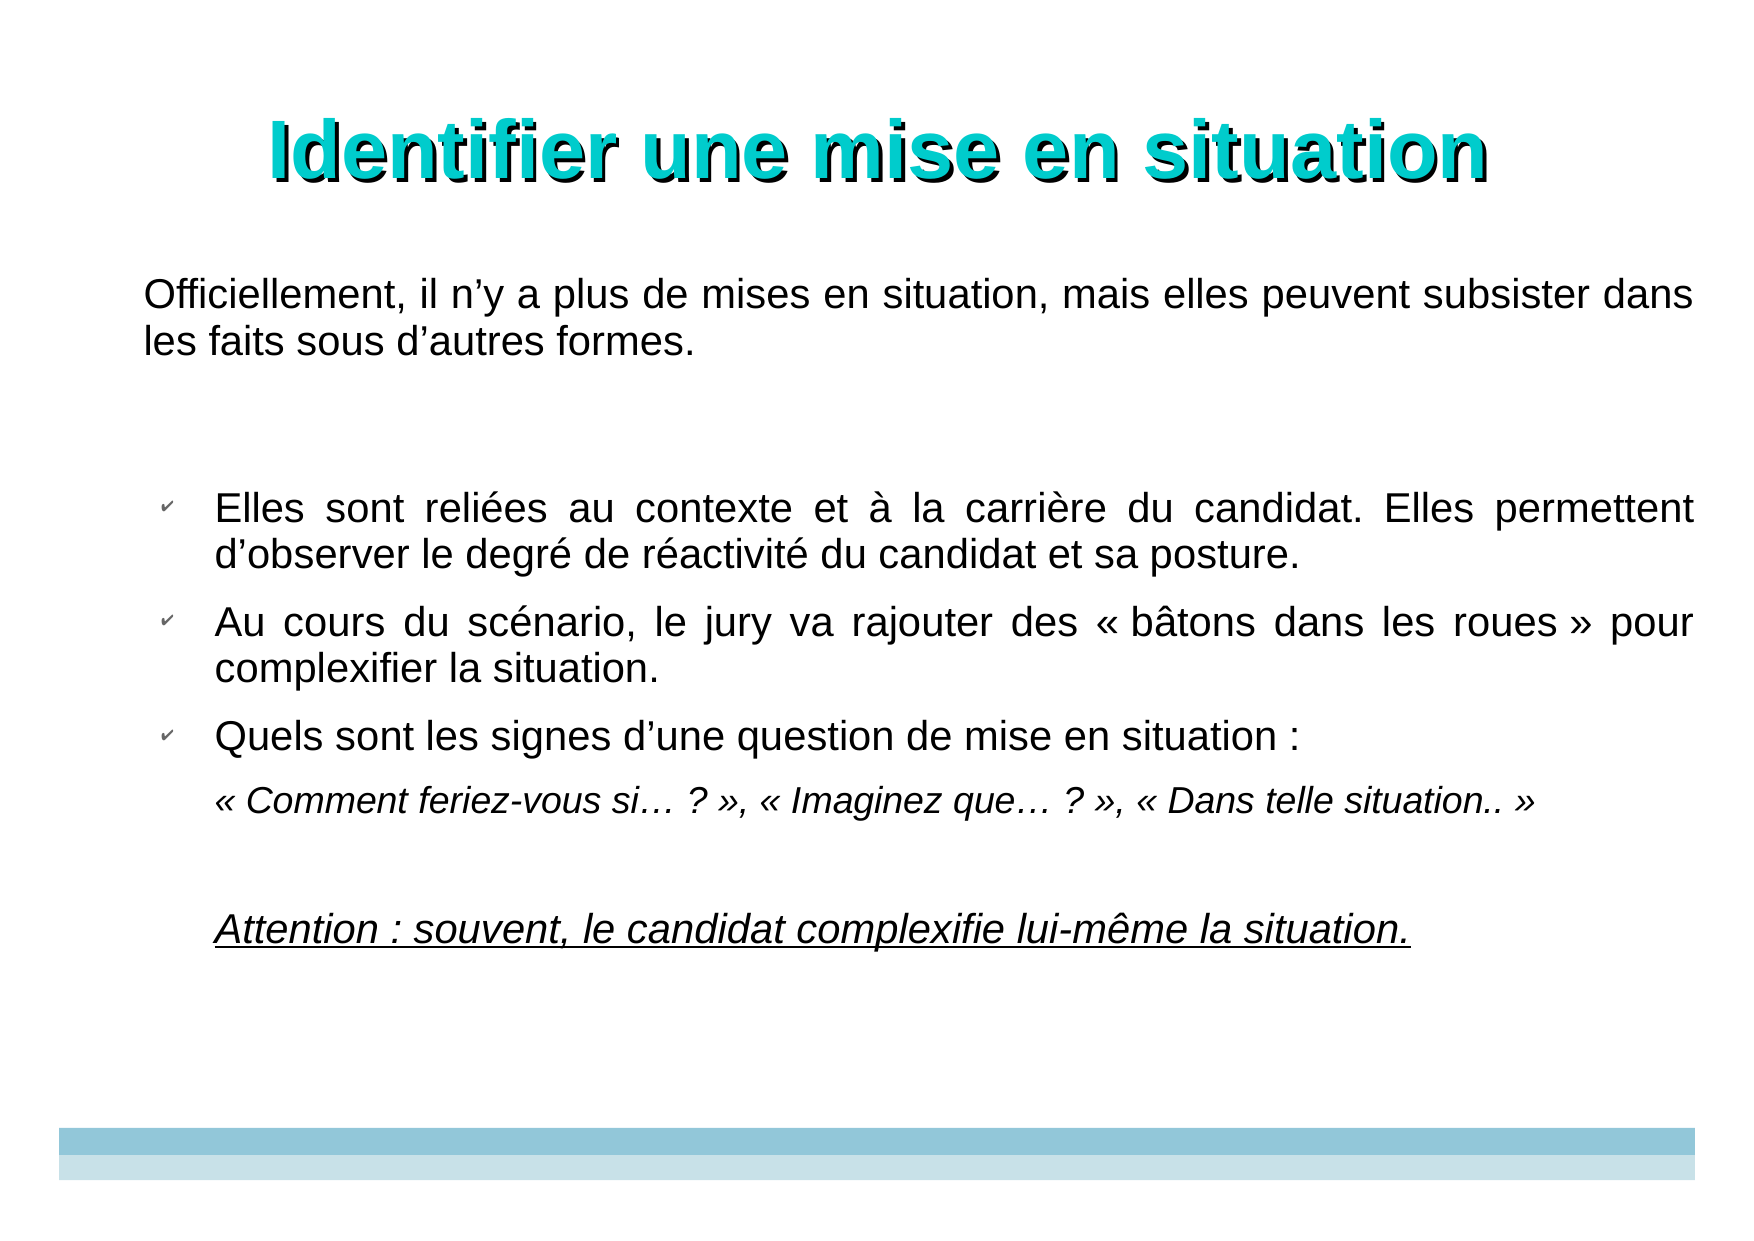

# Identifier une mise en situation
Officiellement, il n’y a plus de mises en situation, mais elles peuvent subsister dans les faits sous d’autres formes.
Elles sont reliées au contexte et à la carrière du candidat. Elles permettent d’observer le degré de réactivité du candidat et sa posture.
Au cours du scénario, le jury va rajouter des « bâtons dans les roues » pour complexifier la situation.
Quels sont les signes d’une question de mise en situation :
« Comment feriez-vous si… ? », « Imaginez que… ? », « Dans telle situation.. »
Attention : souvent, le candidat complexifie lui-même la situation.